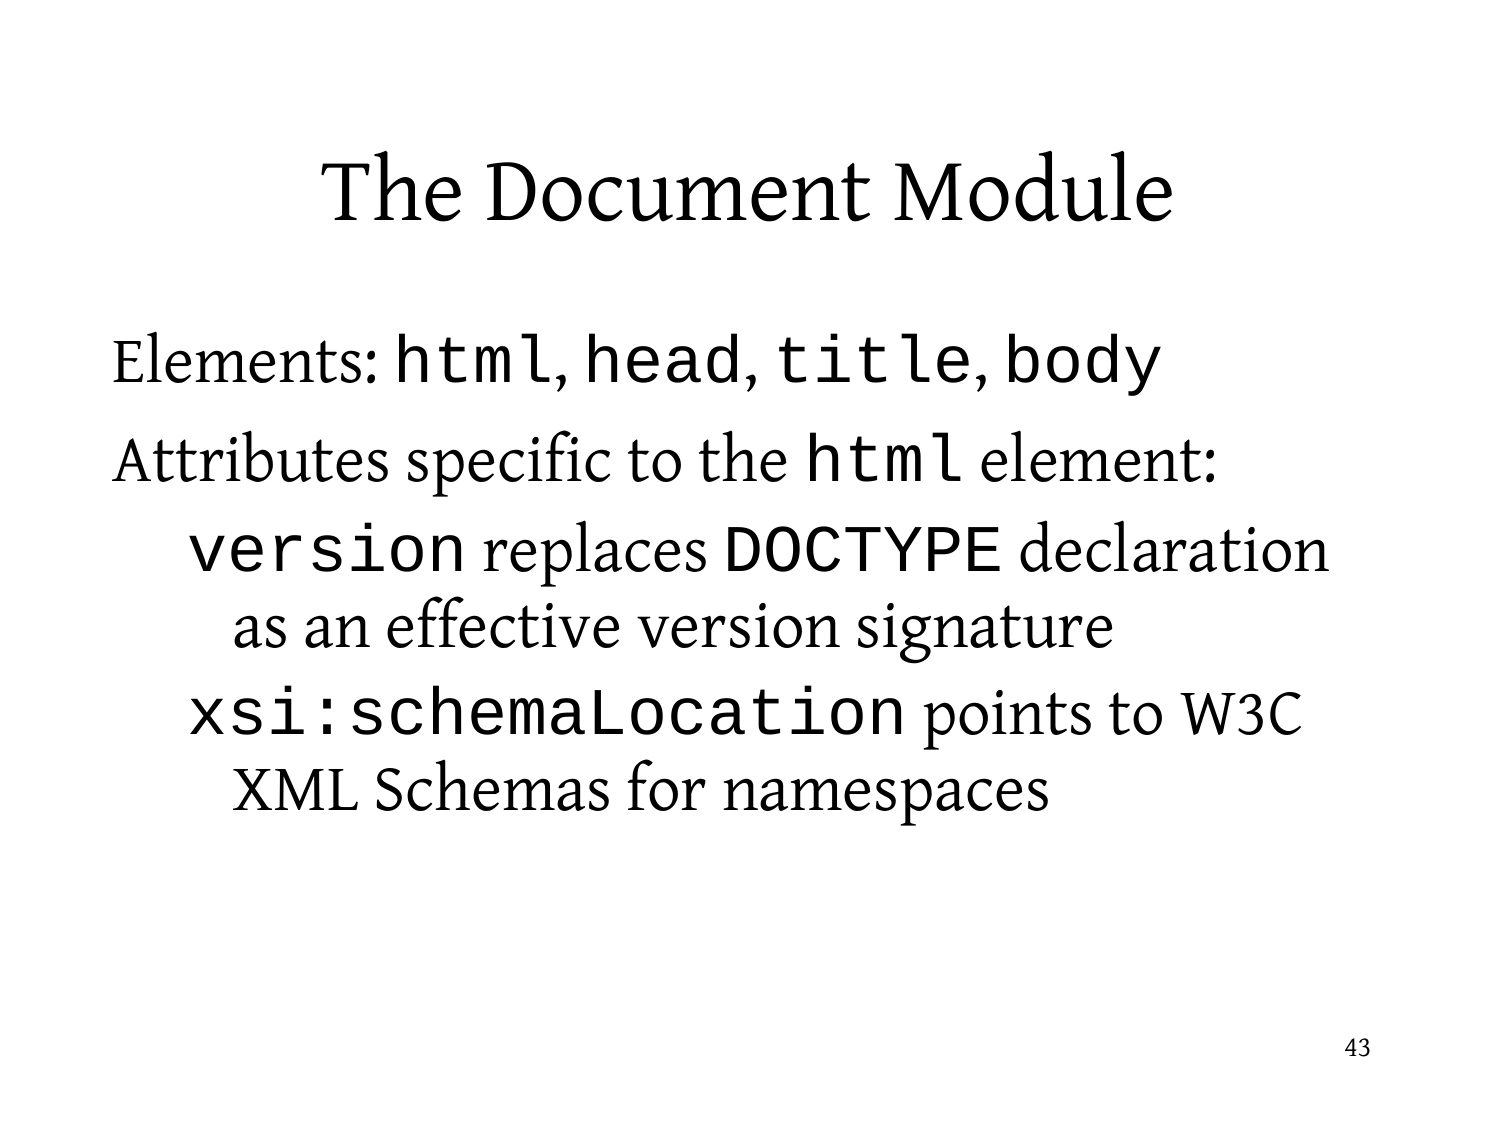

# The Document Module
Elements: html, head, title, body
Attributes specific to the html element:
version replaces DOCTYPE declaration as an effective version signature
xsi:schemaLocation points to W3C XML Schemas for namespaces